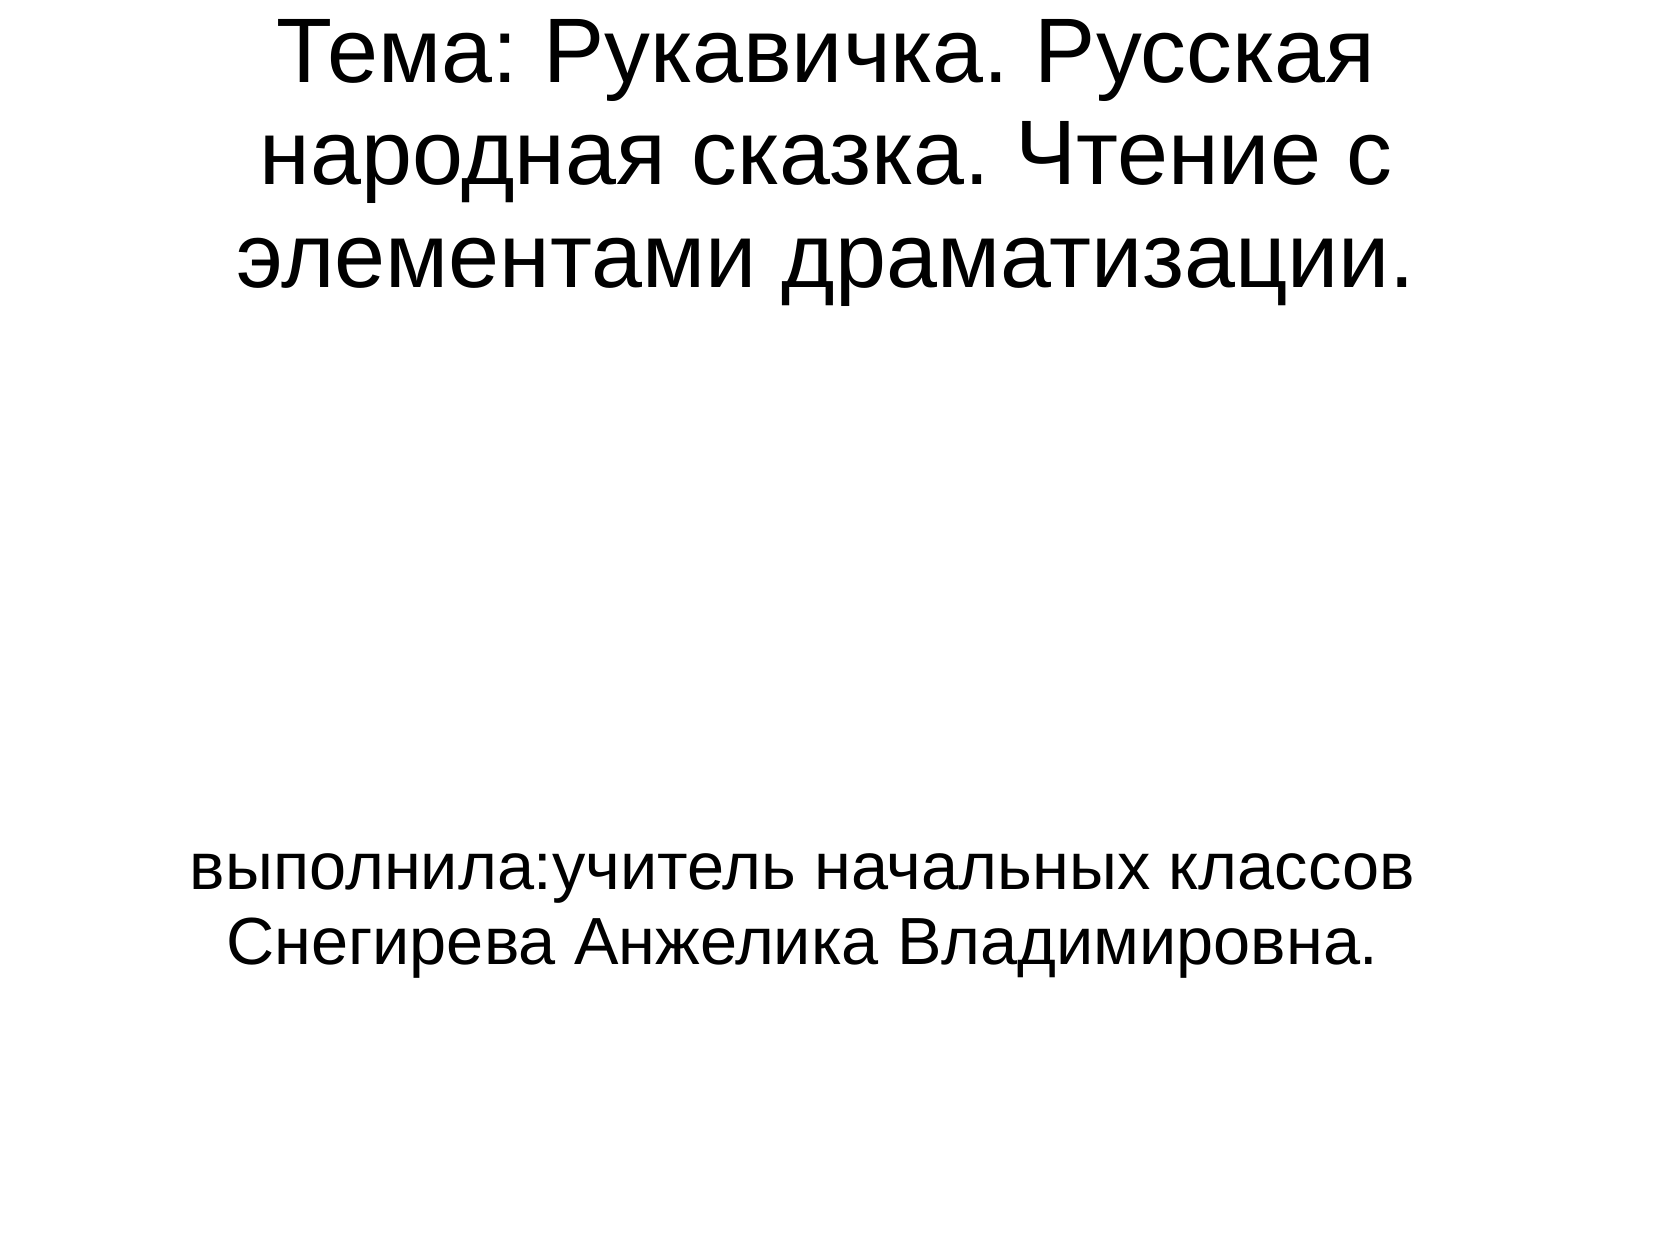

# Тема: Рукавичка. Русская народная сказка. Чтение с элементами драматизации.
выполнила:учитель начальных классов Снегирева Анжелика Владимировна.